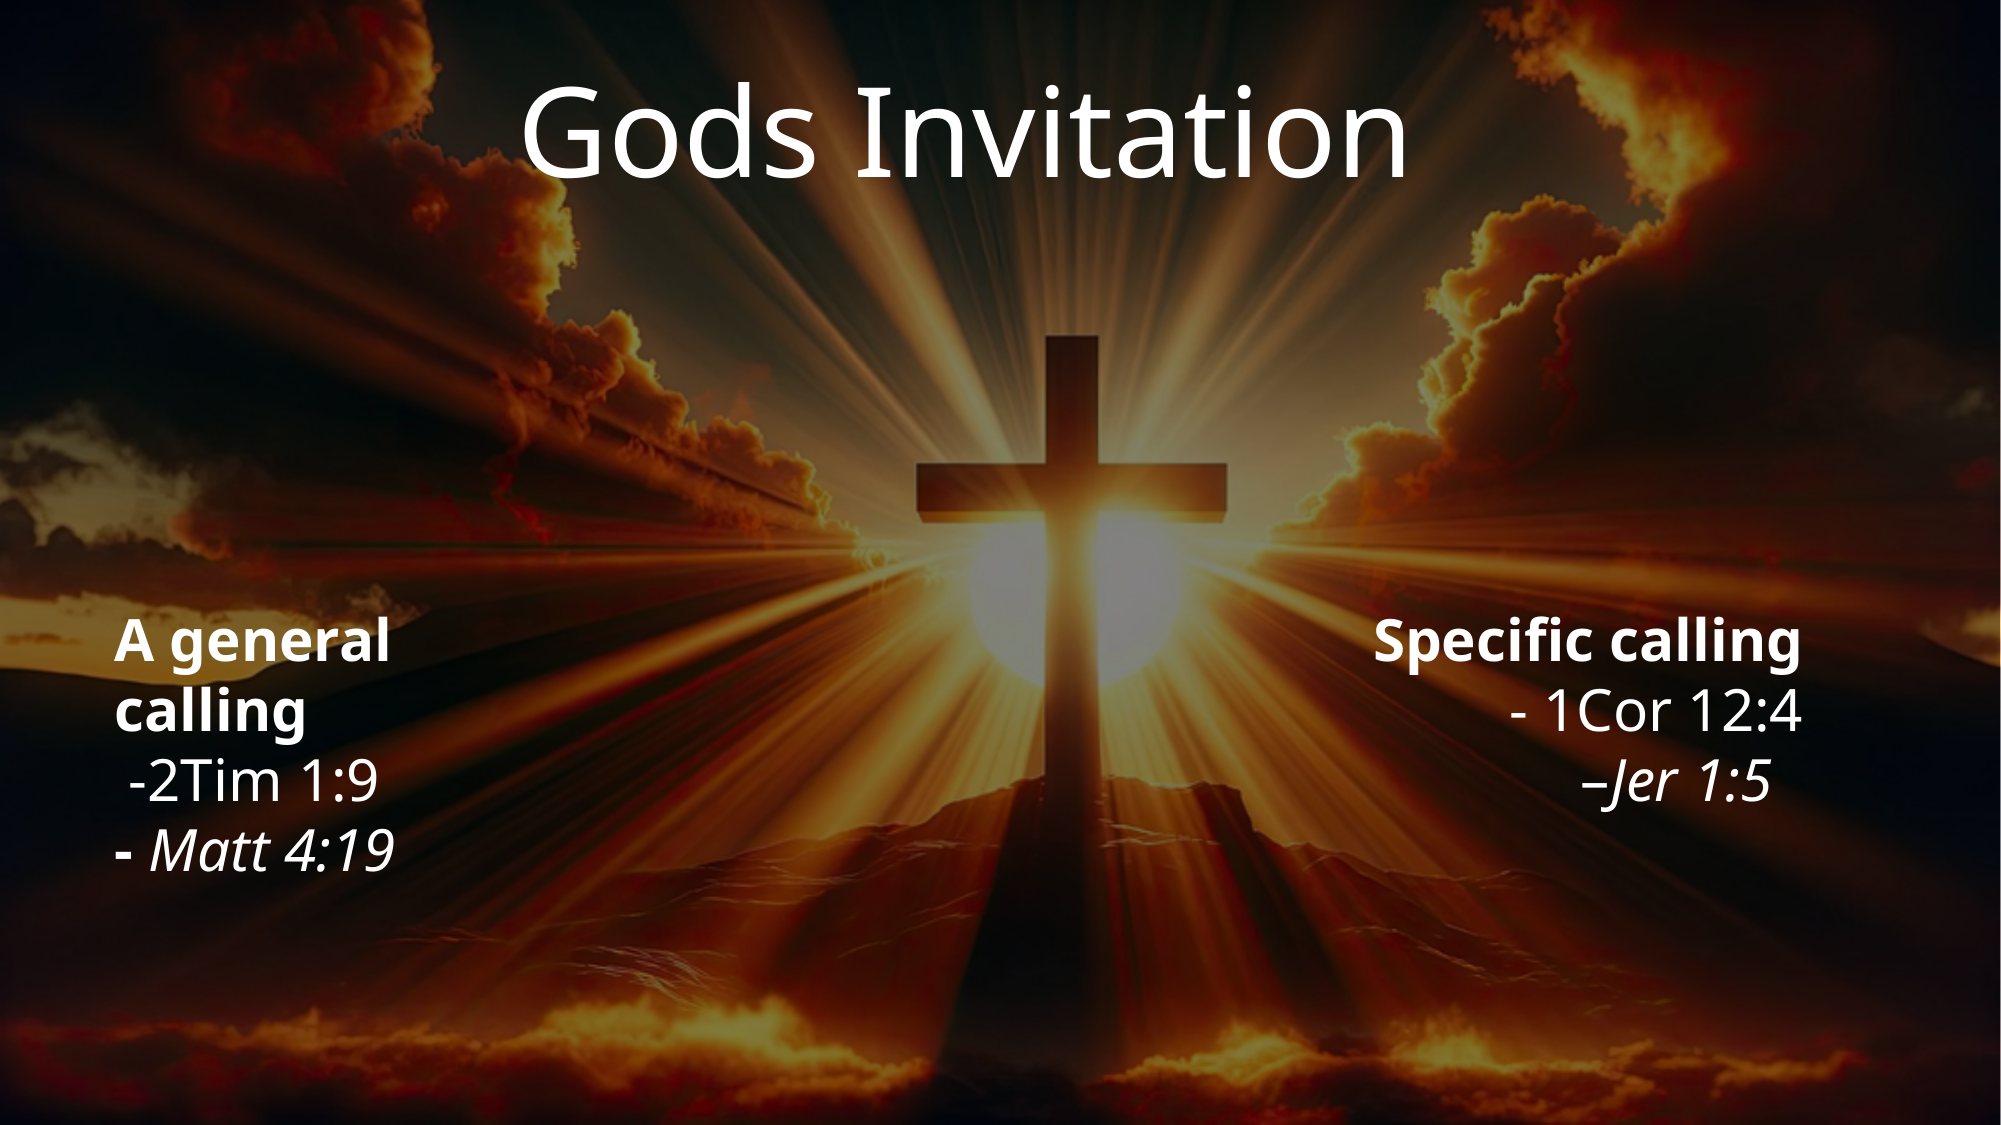

Gods Invitation
A general calling
-2Tim 1:9
- Matt 4:19
Specific calling
- 1Cor 12:4
–Jer 1:5